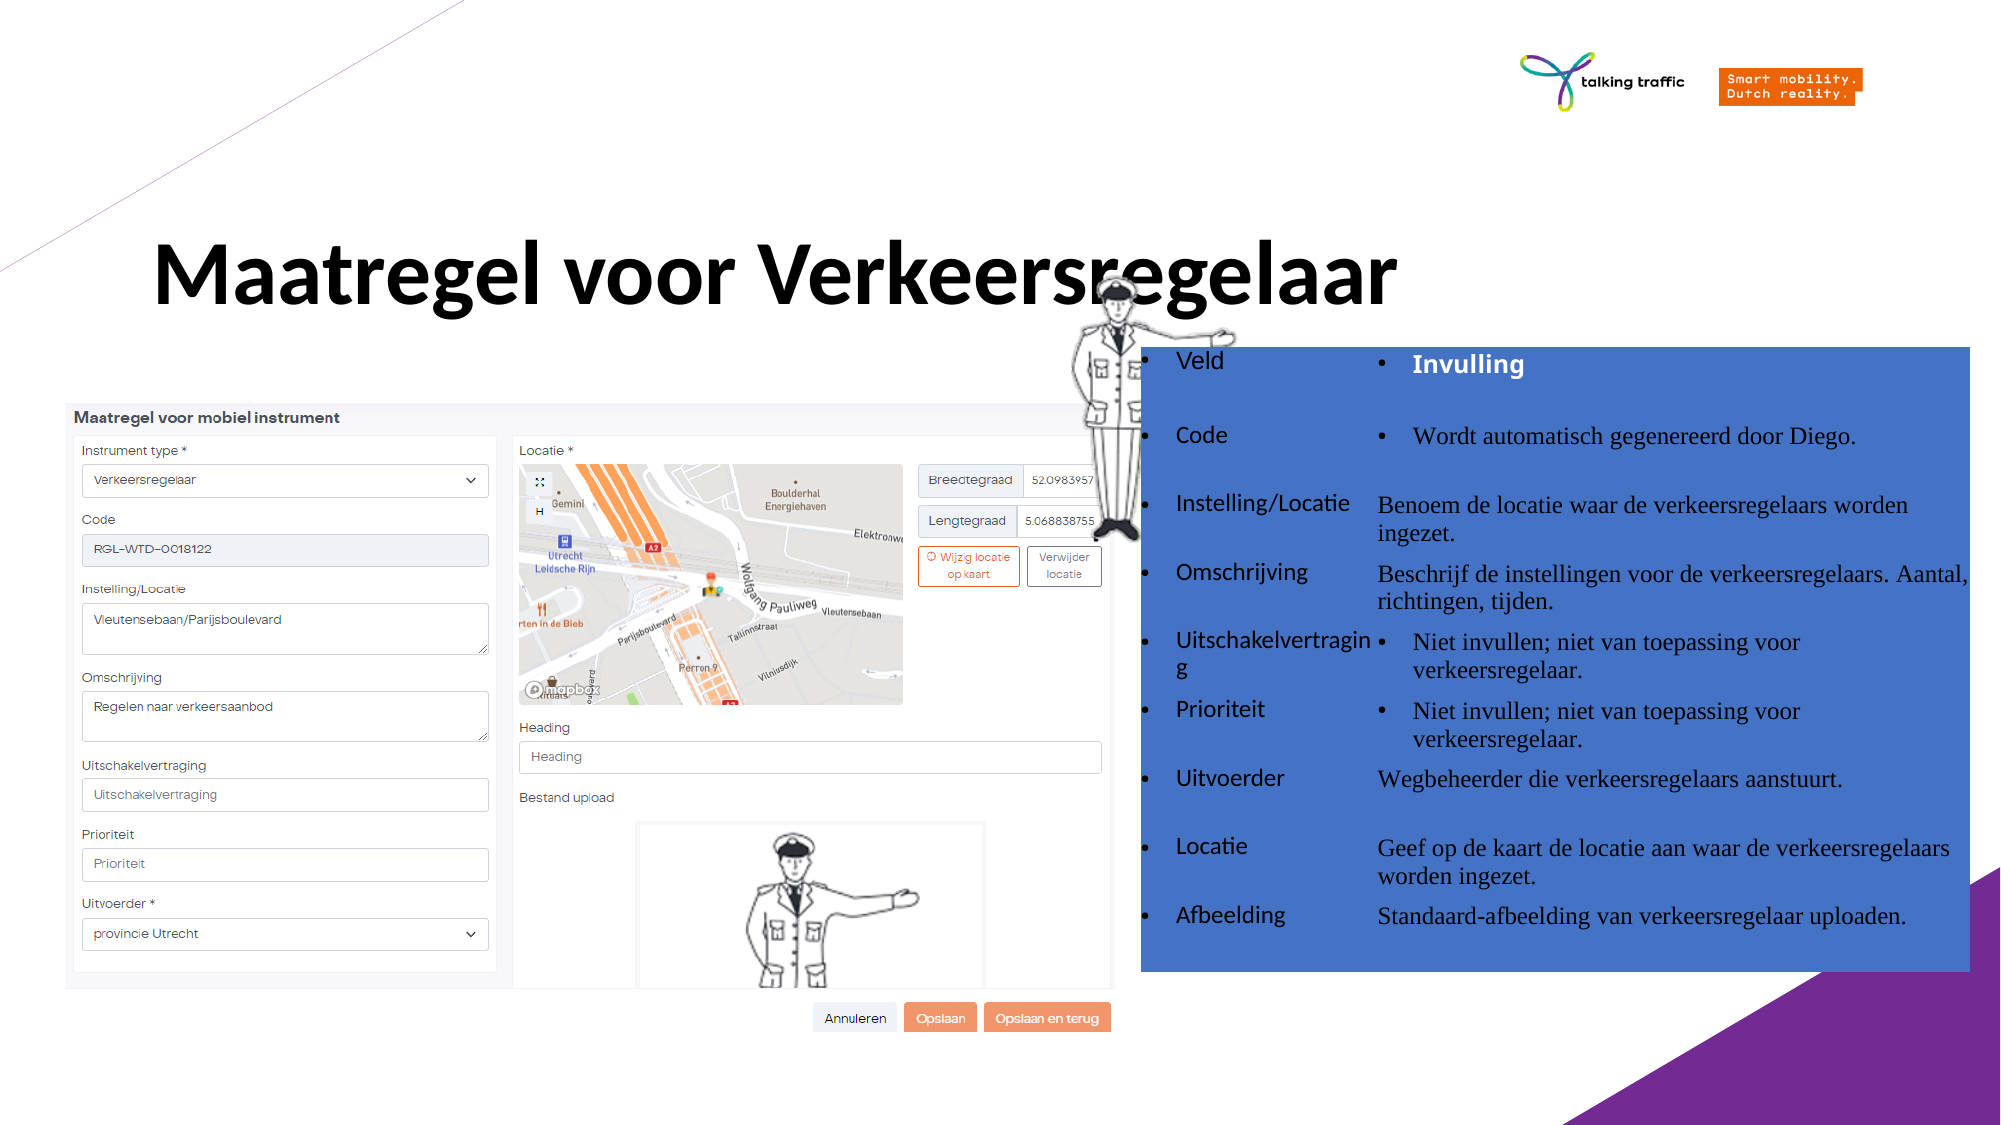

# Maatregel voor Verkeersregelaar
| Veld | Invulling |
| --- | --- |
| Code | Wordt automatisch gegenereerd door Diego. |
| Instelling/Locatie | Benoem de locatie waar de verkeersregelaars worden ingezet. |
| Omschrijving | Beschrijf de instellingen voor de verkeersregelaars. Aantal, richtingen, tijden. |
| Uitschakelvertraging | Niet invullen; niet van toepassing voor verkeersregelaar. |
| Prioriteit | Niet invullen; niet van toepassing voor verkeersregelaar. |
| Uitvoerder | Wegbeheerder die verkeersregelaars aanstuurt. |
| Locatie | Geef op de kaart de locatie aan waar de verkeersregelaars worden ingezet. |
| Afbeelding | Standaard-afbeelding van verkeersregelaar uploaden. |
59